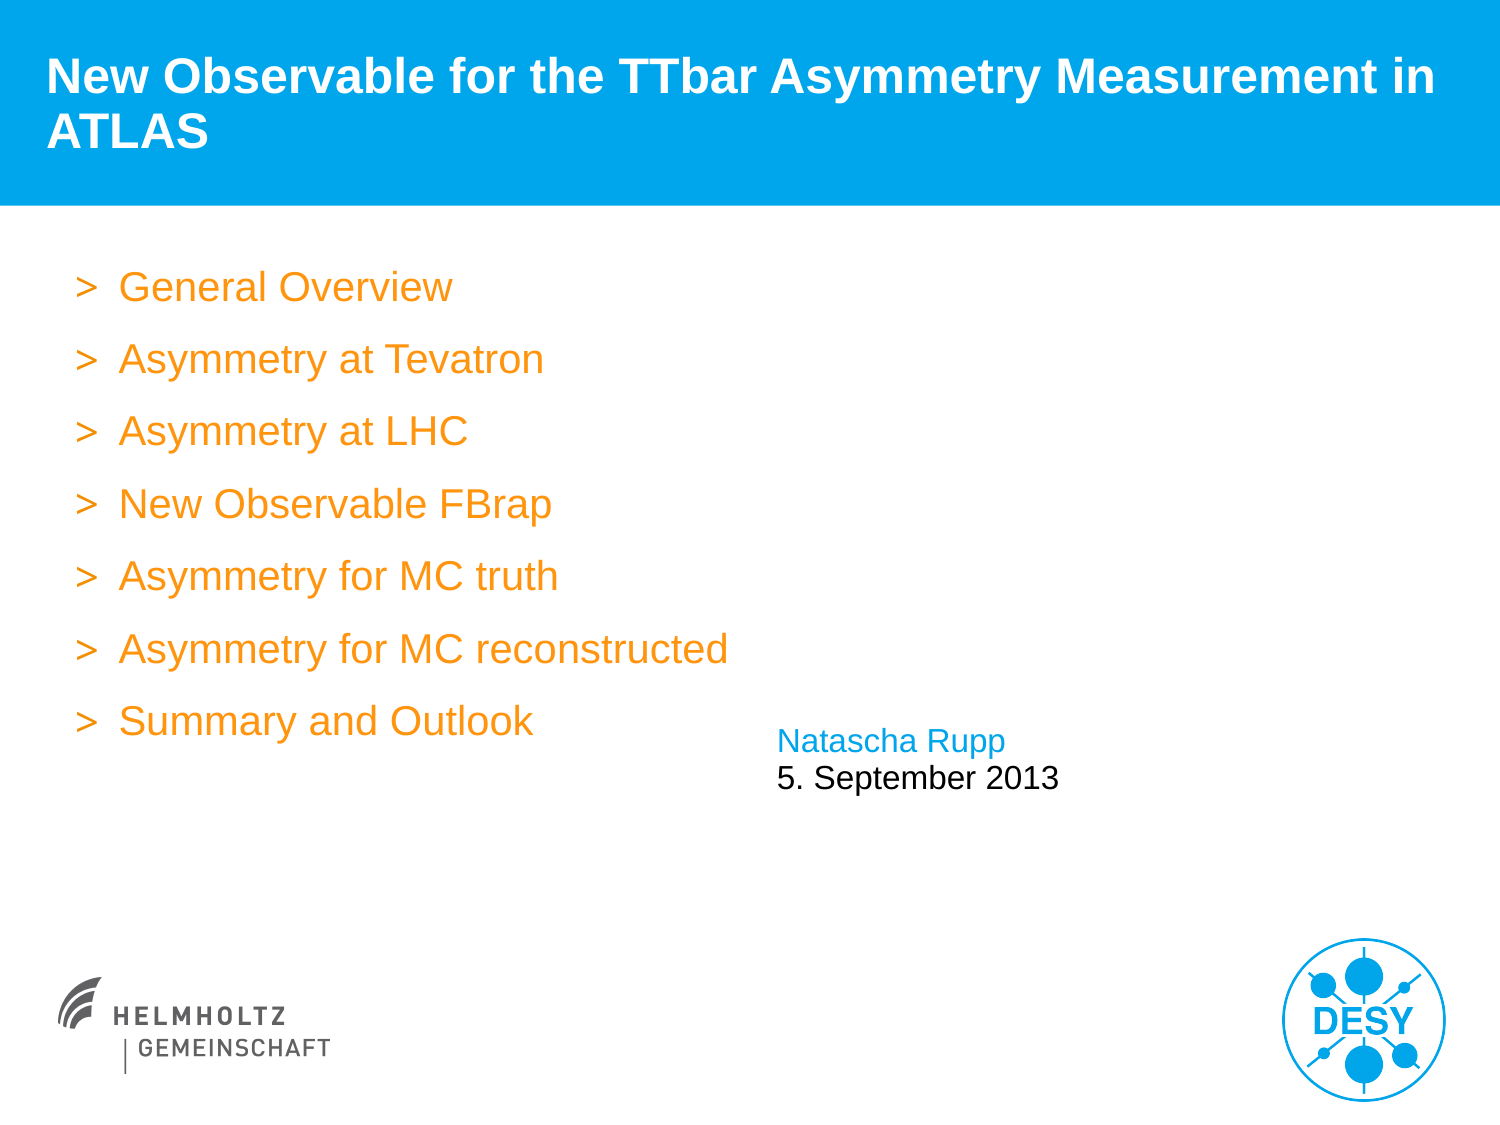

# New Observable for the TTbar Asymmetry Measurement in ATLAS
General Overview
Asymmetry at Tevatron
Asymmetry at LHC
New Observable FBrap
Asymmetry for MC truth
Asymmetry for MC reconstructed
Summary and Outlook
Natascha Rupp
5. September 2013